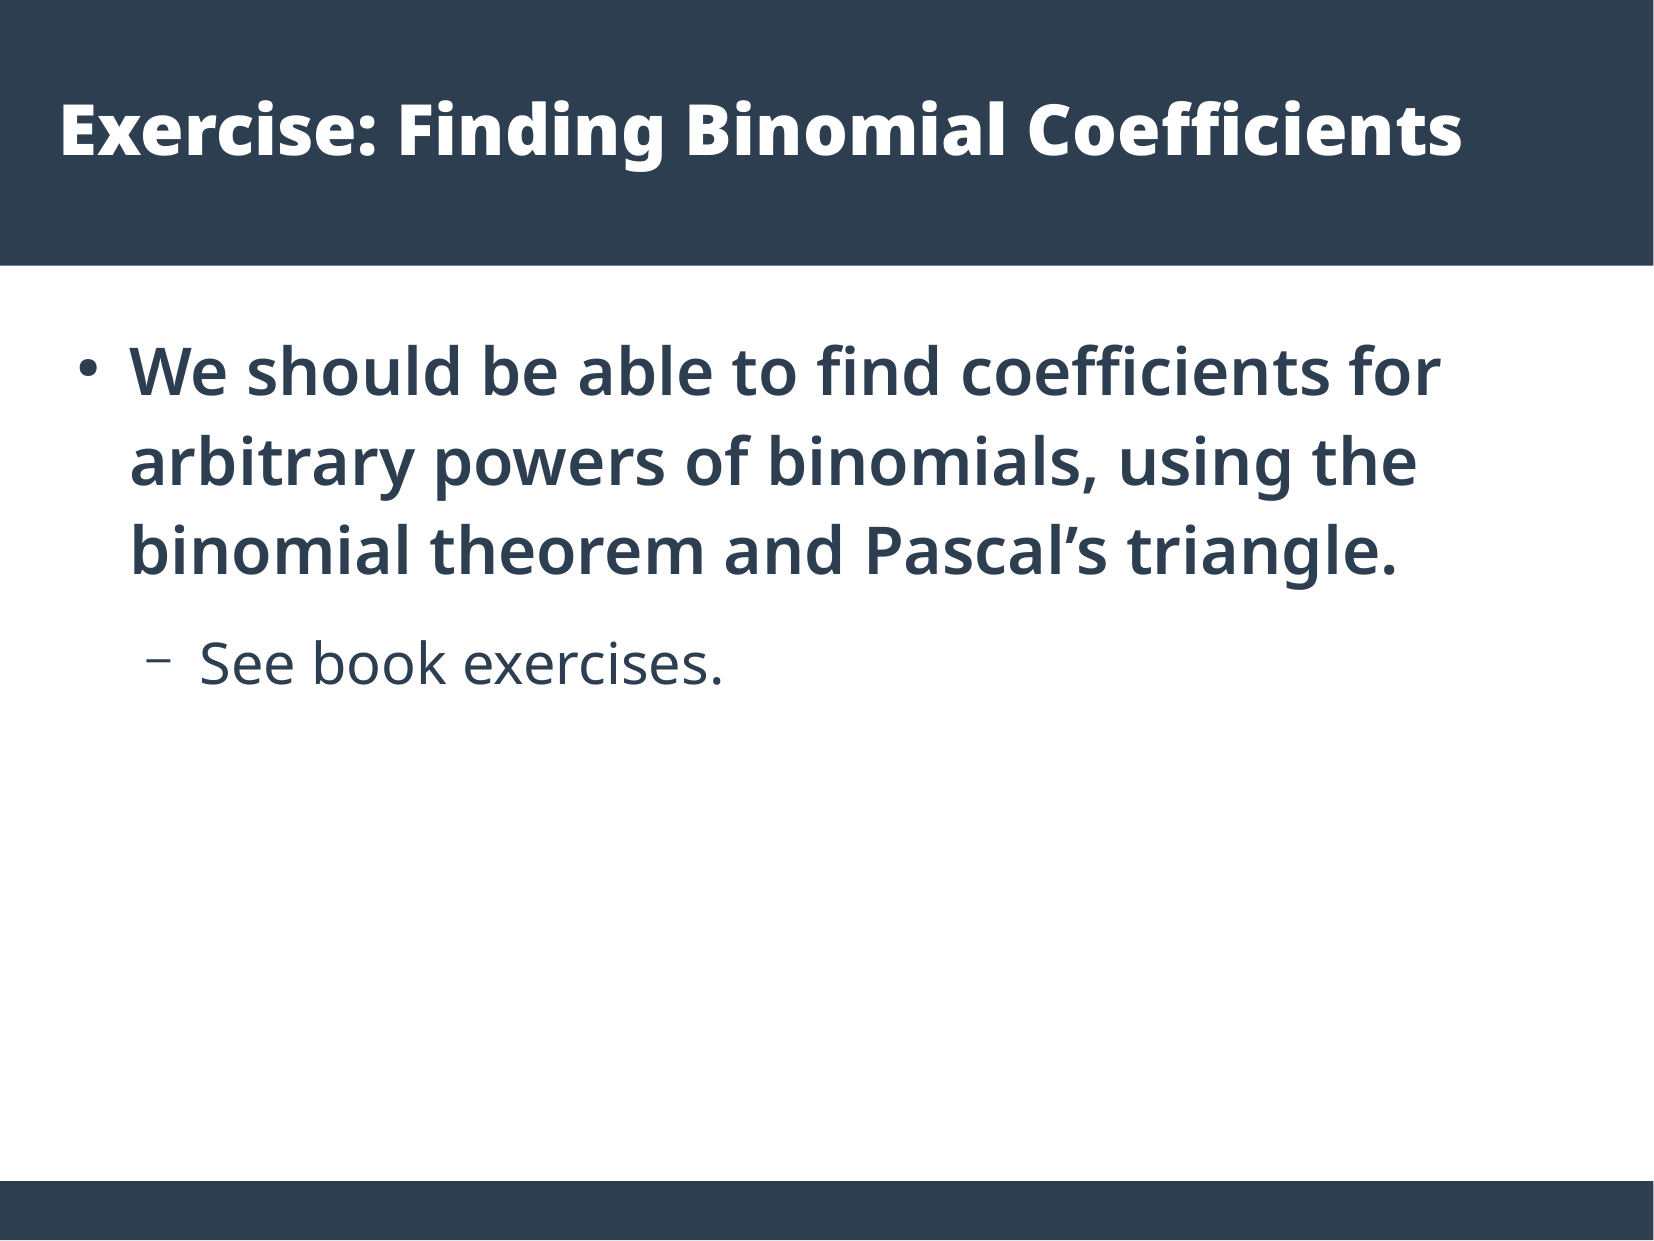

# Exercise: Finding Binomial Coefficients
We should be able to find coefficients for arbitrary powers of binomials, using the binomial theorem and Pascal’s triangle.
See book exercises.